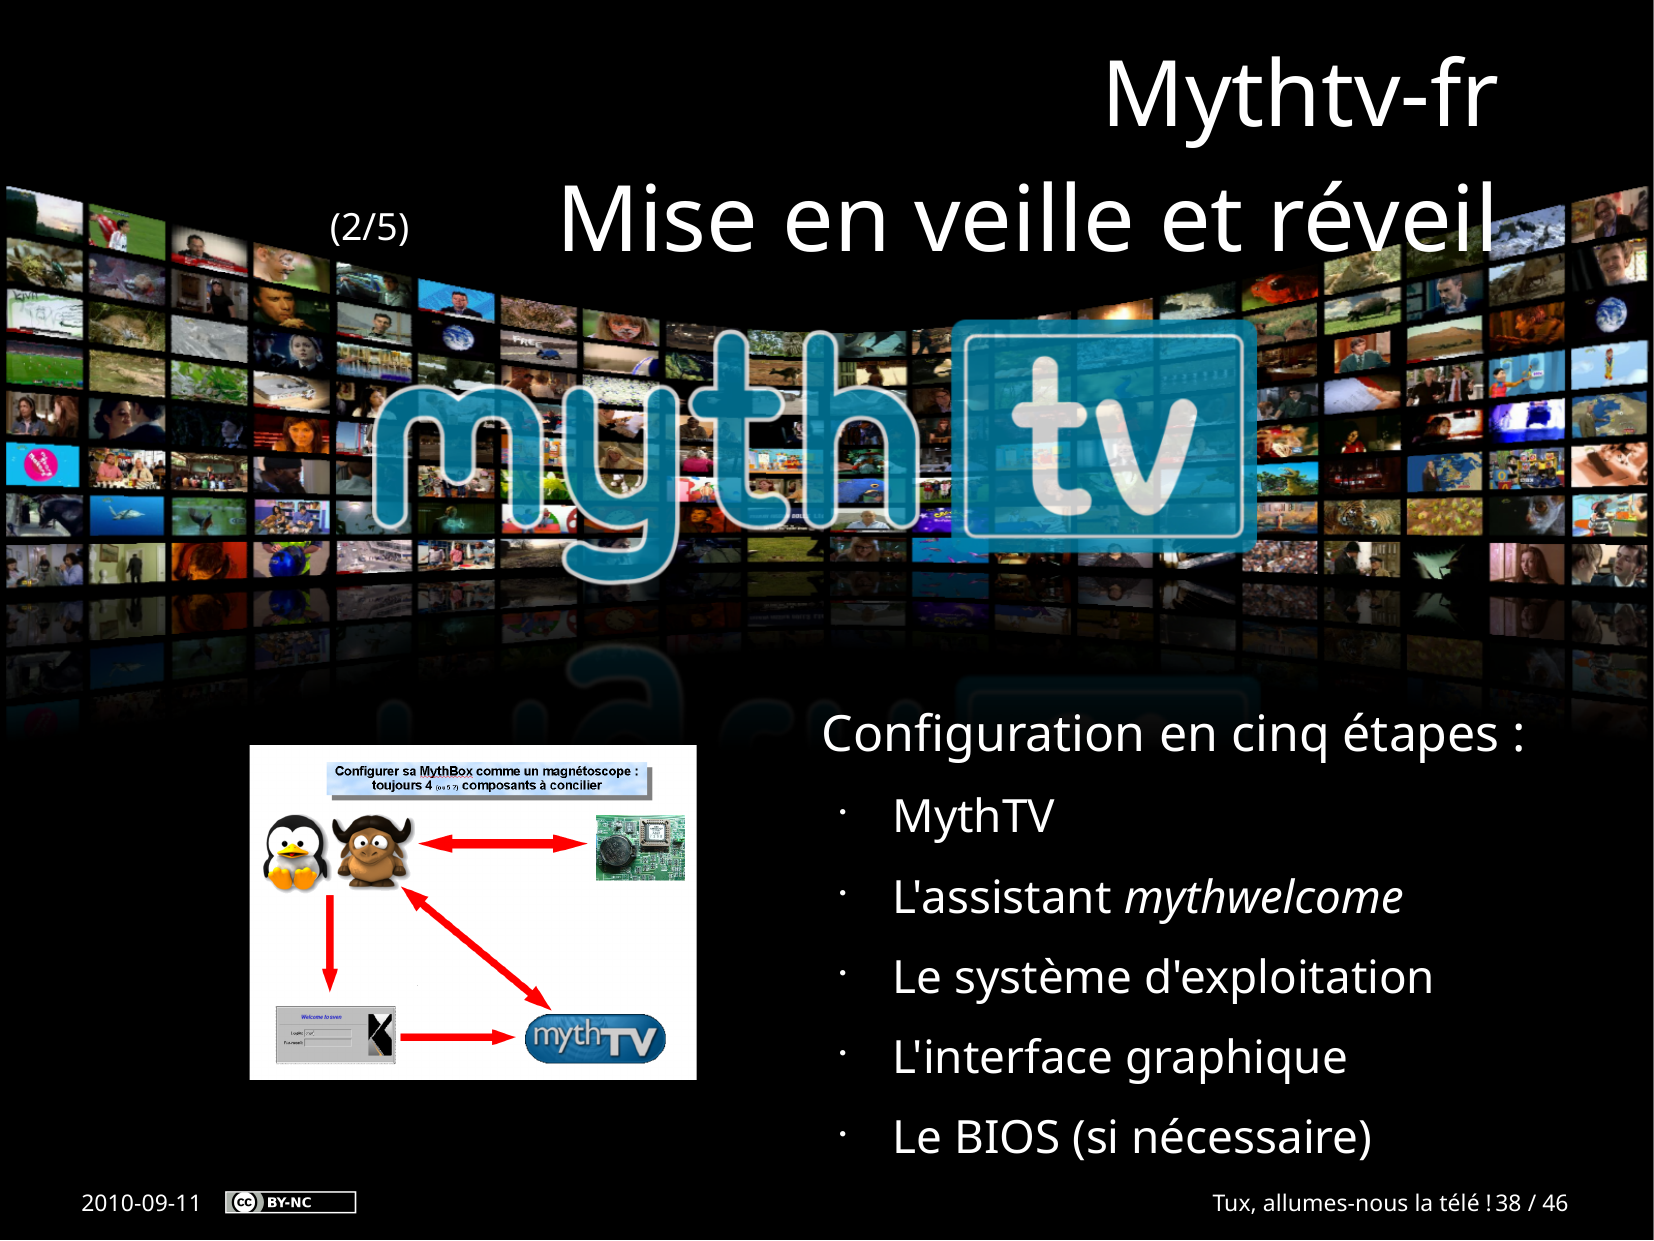

# Mythtv-fr Mise en veille et réveil
(2/5)
Configuration en cinq étapes :
MythTV
L'assistant mythwelcome
Le système d'exploitation
L'interface graphique
Le BIOS (si nécessaire)
2010-09-11
Tux, allumes-nous la télé !
38